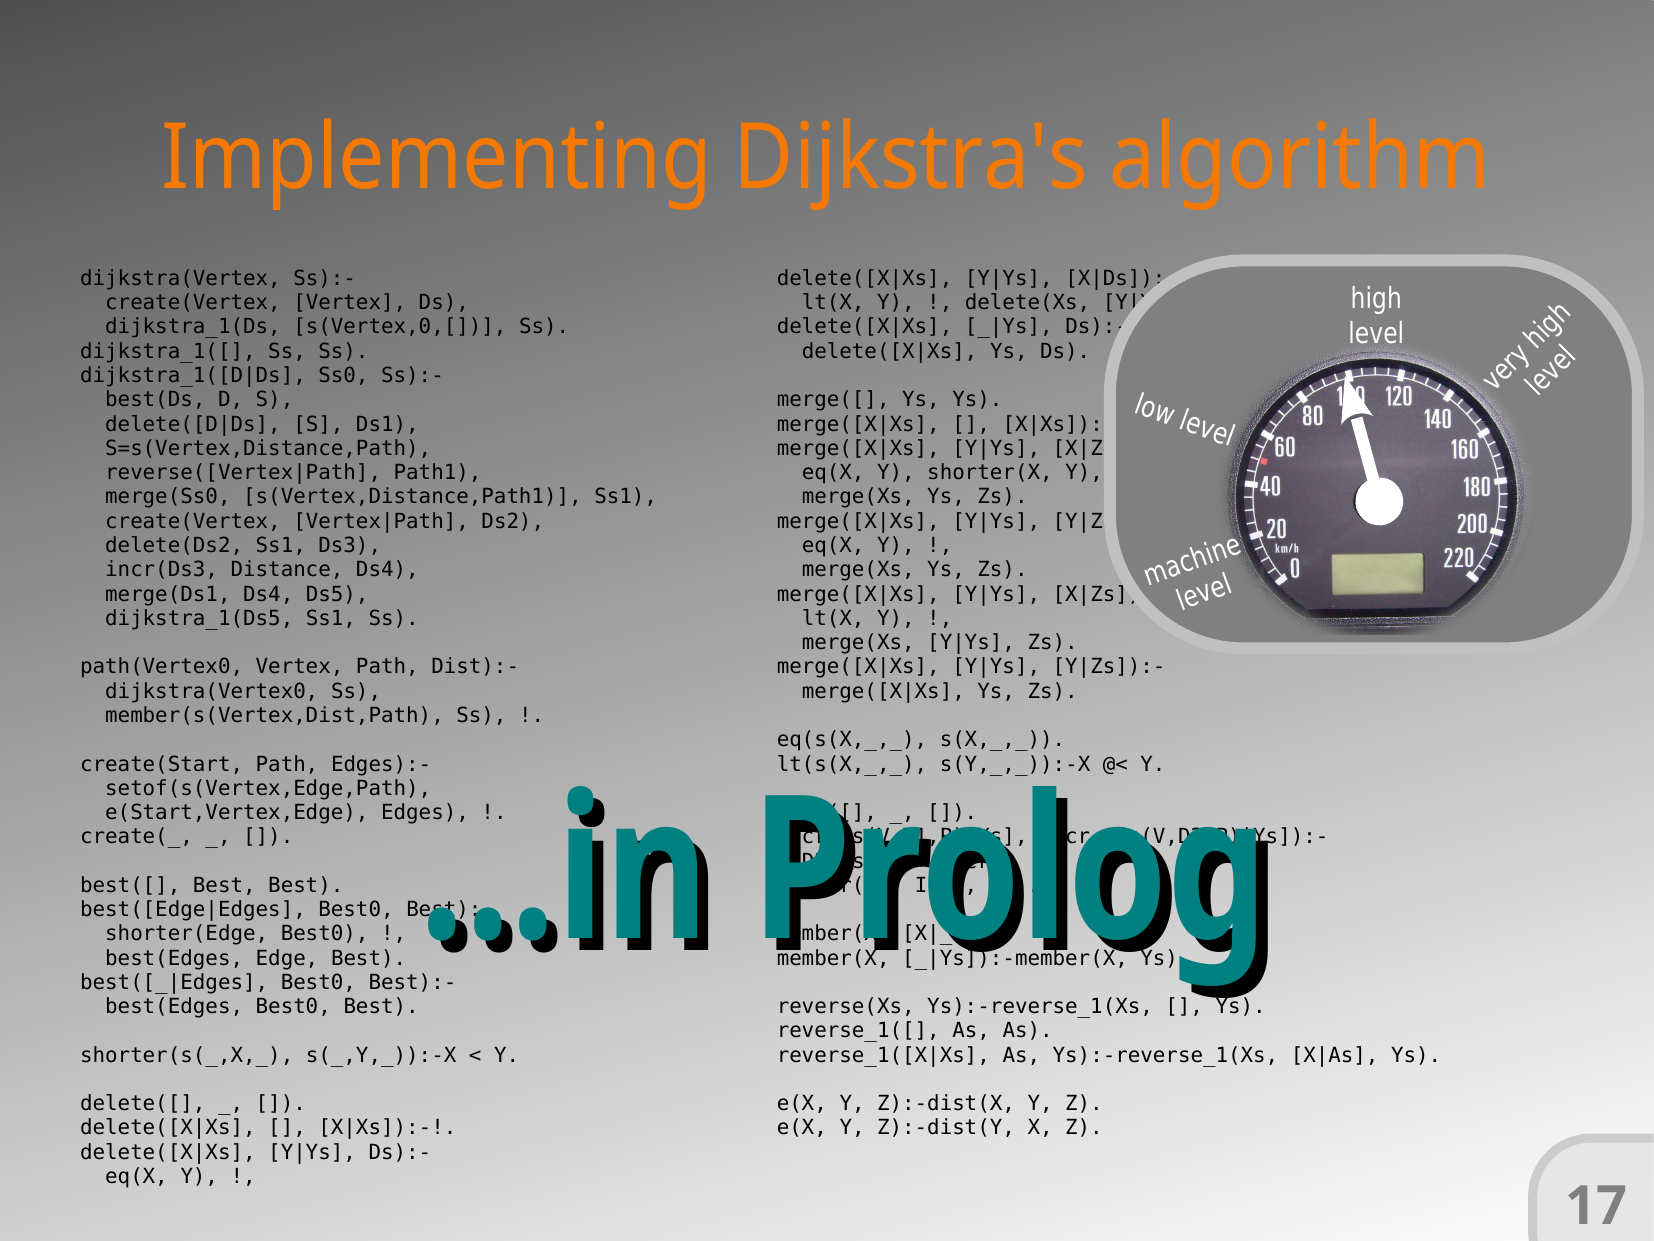

# Implementing Dijkstra's algorithm
high
level
very high
level
low level
machine
level
...in Prolog
17